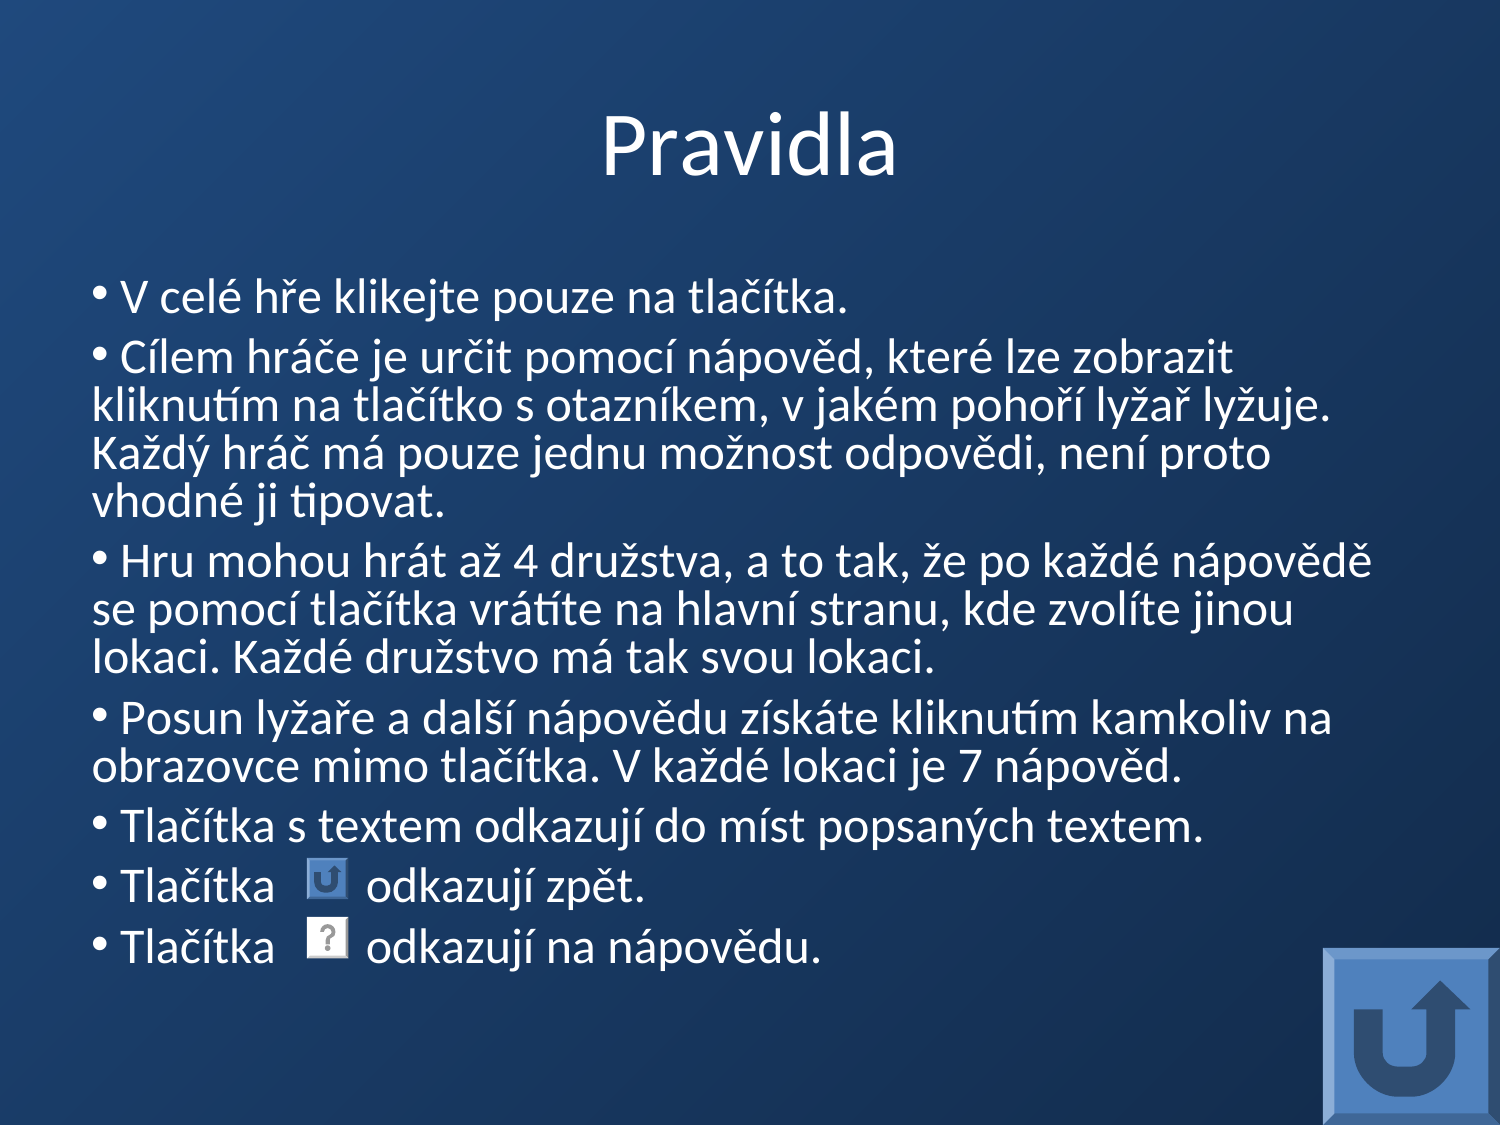

# Pravidla
 V celé hře klikejte pouze na tlačítka.
 Cílem hráče je určit pomocí nápověd, které lze zobrazit kliknutím na tlačítko s otazníkem, v jakém pohoří lyžař lyžuje. Každý hráč má pouze jednu možnost odpovědi, není proto vhodné ji tipovat.
 Hru mohou hrát až 4 družstva, a to tak, že po každé nápovědě se pomocí tlačítka vrátíte na hlavní stranu, kde zvolíte jinou lokaci. Každé družstvo má tak svou lokaci.
 Posun lyžaře a další nápovědu získáte kliknutím kamkoliv na obrazovce mimo tlačítka. V každé lokaci je 7 nápověd.
 Tlačítka s textem odkazují do míst popsaných textem.
 Tlačítka odkazují zpět.
 Tlačítka odkazují na nápovědu.